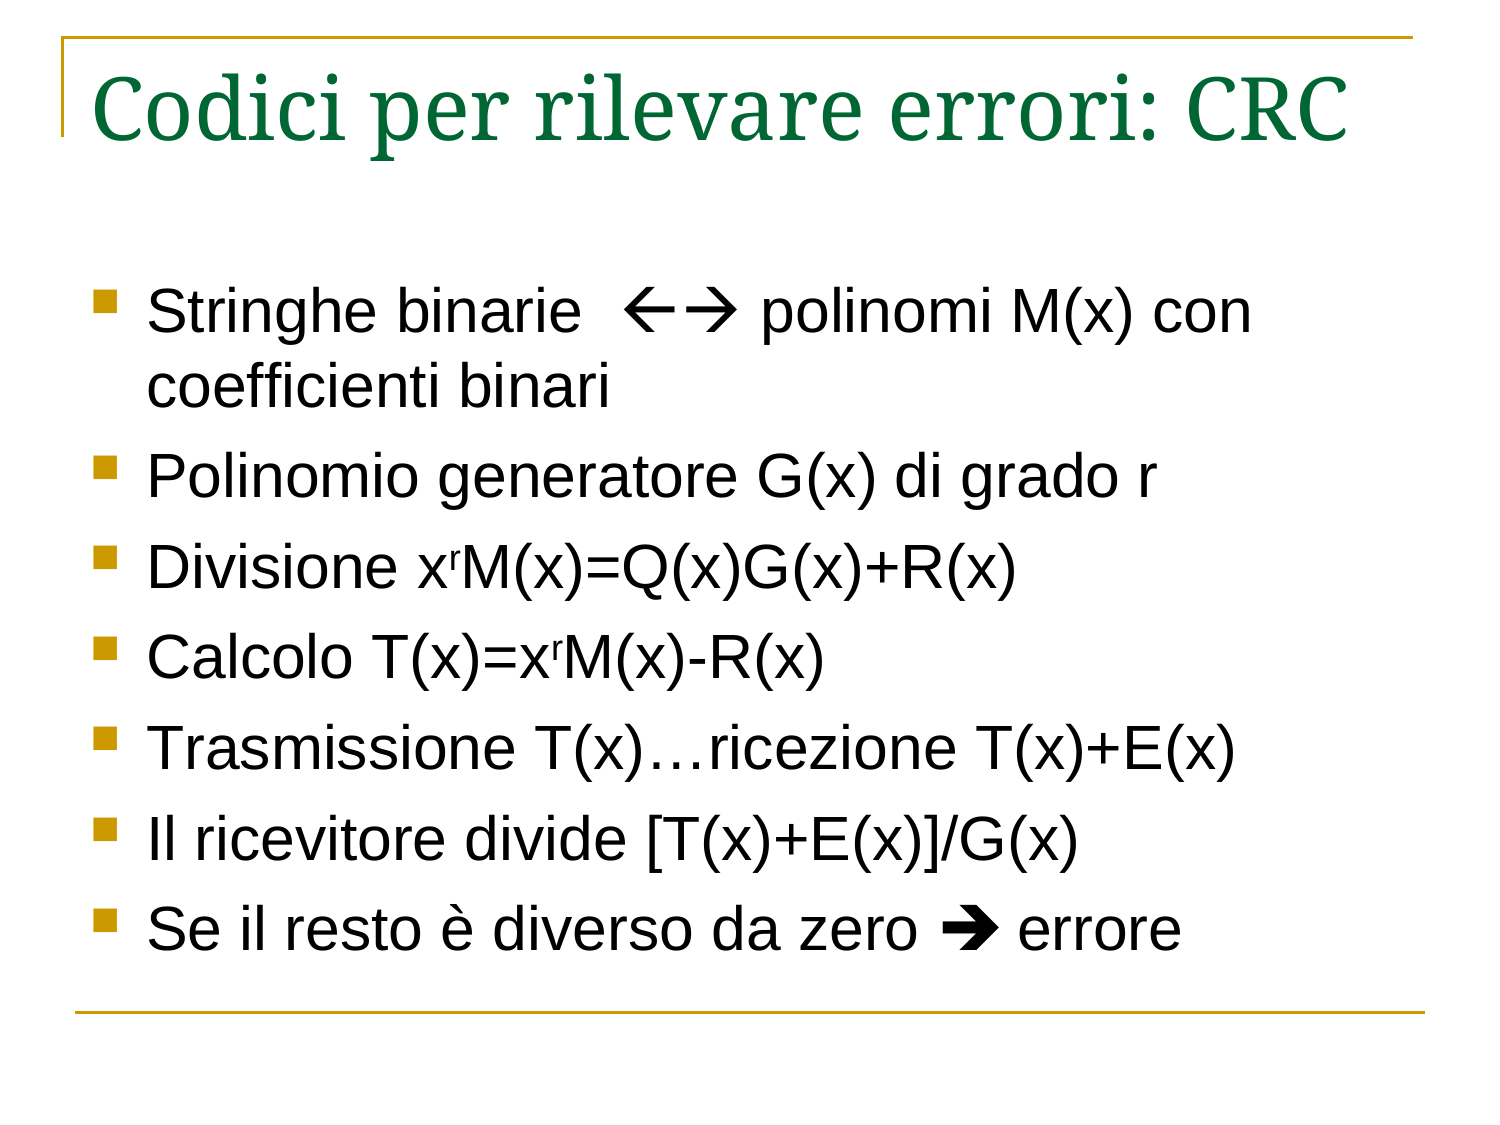

# Codici per rilevare errori: CRC
Stringhe binarie  polinomi M(x) con coefficienti binari
Polinomio generatore G(x) di grado r
Divisione xrM(x)=Q(x)G(x)+R(x)
Calcolo T(x)=xrM(x)-R(x)
Trasmissione T(x)…ricezione T(x)+E(x)
Il ricevitore divide [T(x)+E(x)]/G(x)
Se il resto è diverso da zero  errore